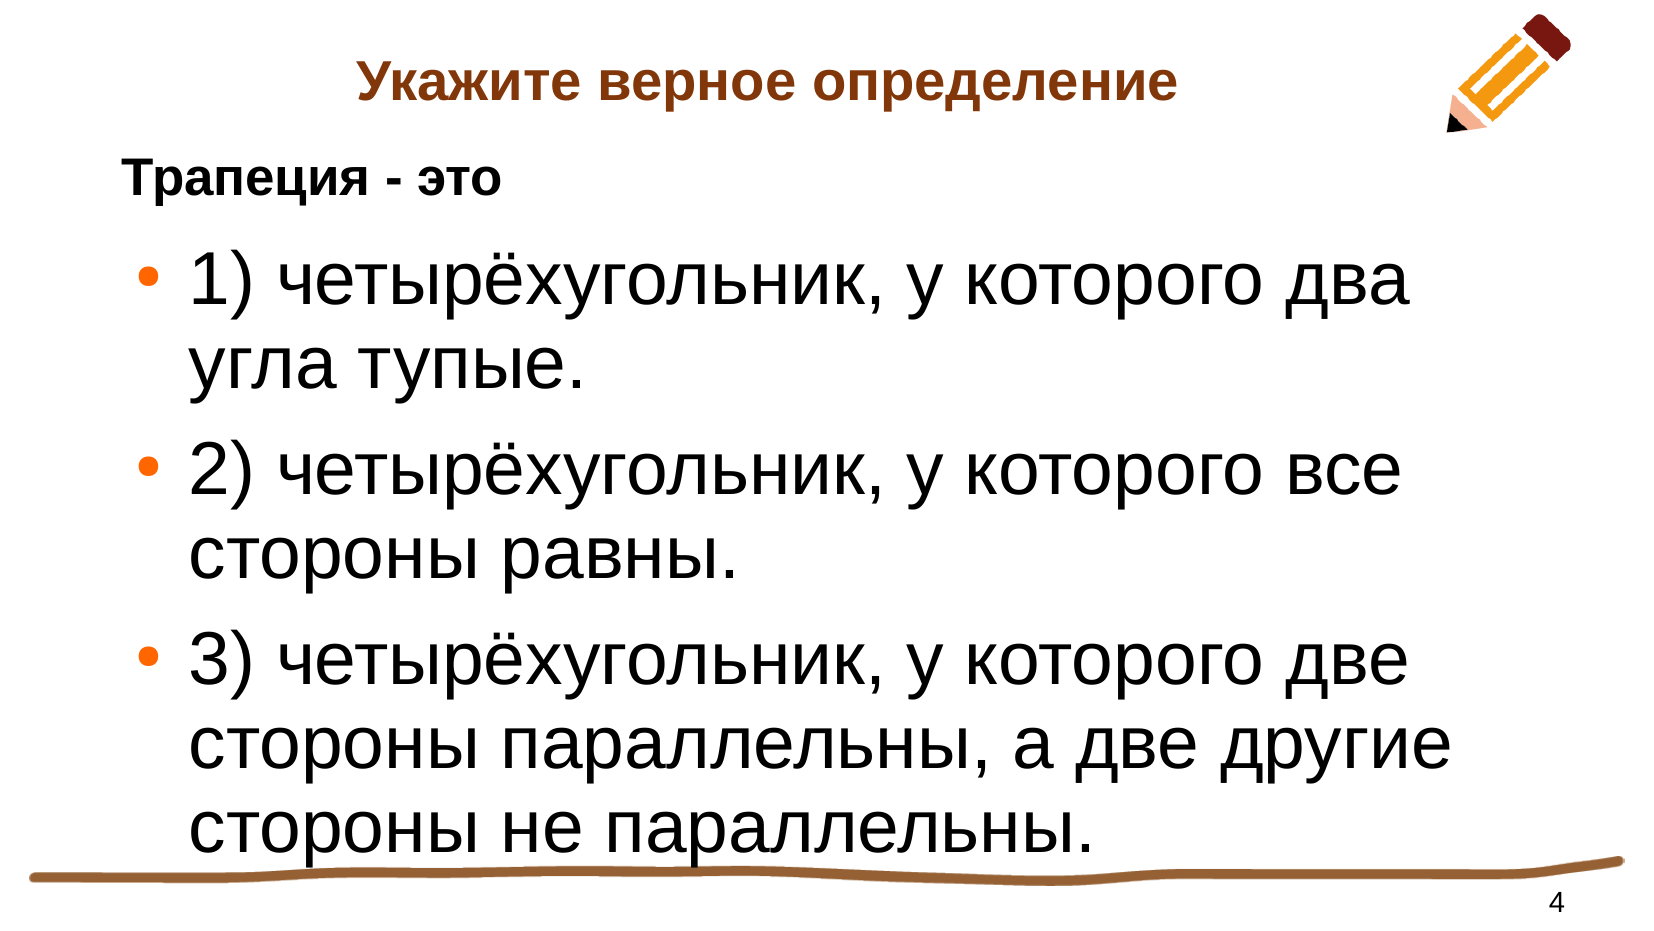

Укажите верное определение
Трапеция - это
# 1) четырёхугольник, у которого два угла тупые.
2) четырёхугольник, у которого все стороны равны.
3) четырёхугольник, у которого две стороны параллельны, а две другие стороны не параллельны.
4